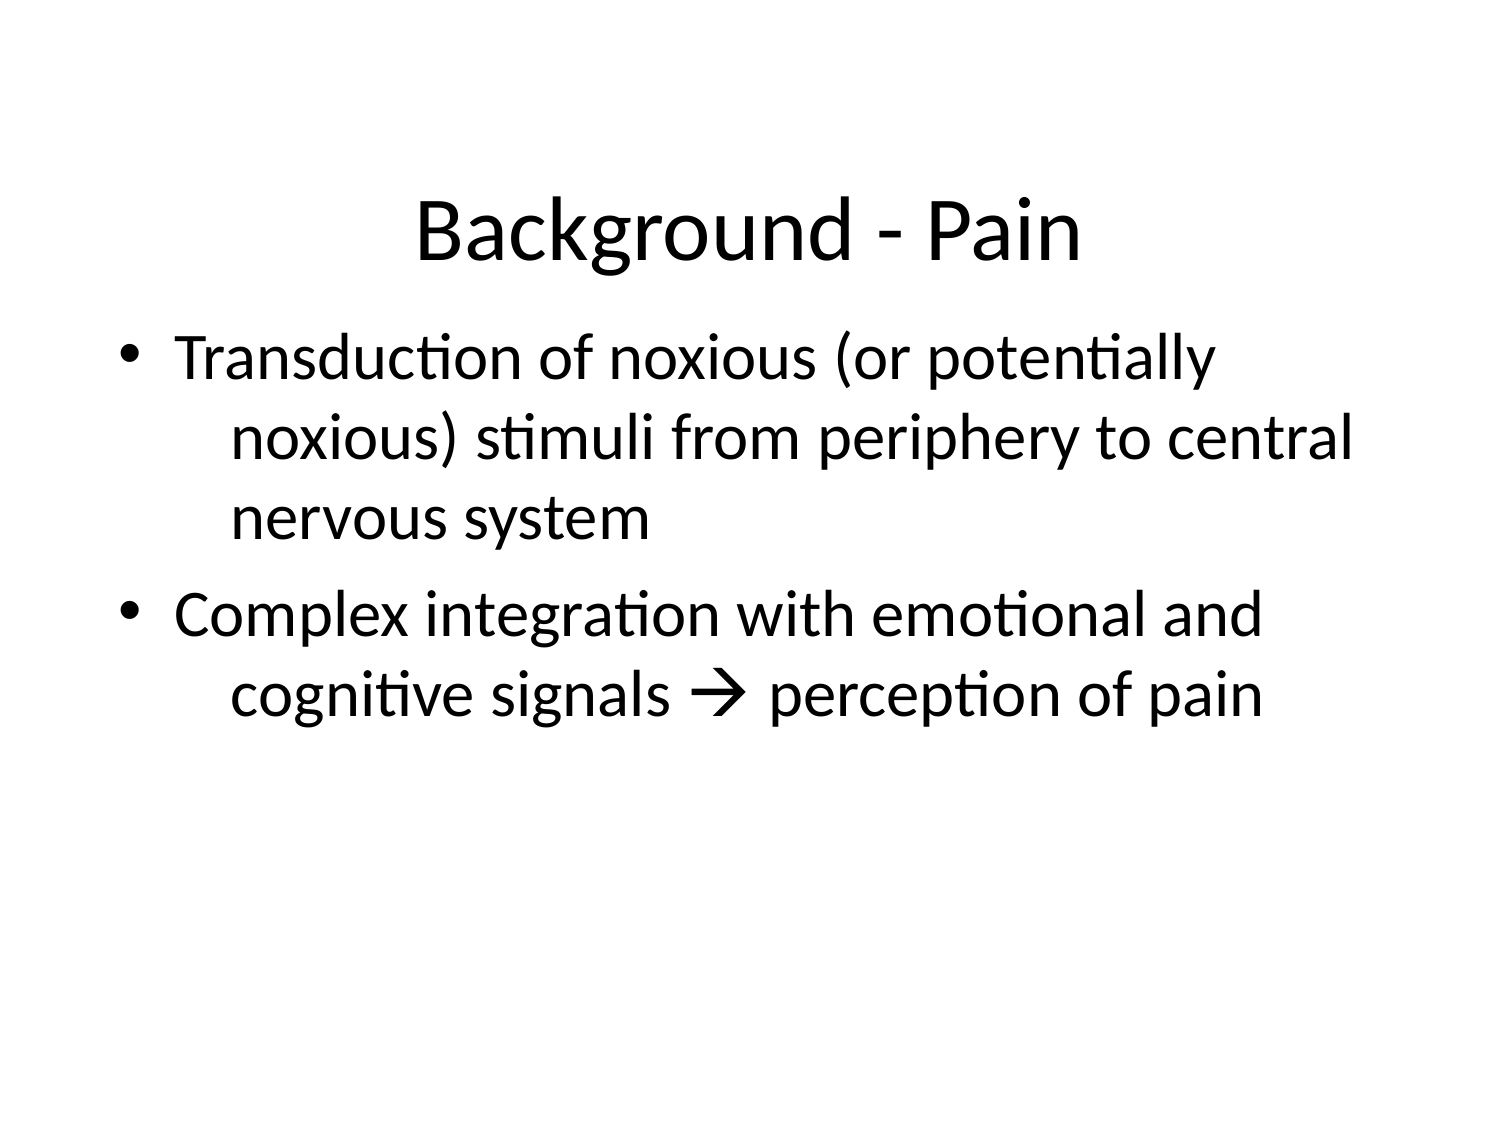

# Background - Pain
Transduction of noxious (or potentially noxious) stimuli from periphery to central nervous system
Complex integration with emotional and cognitive signals  perception of pain